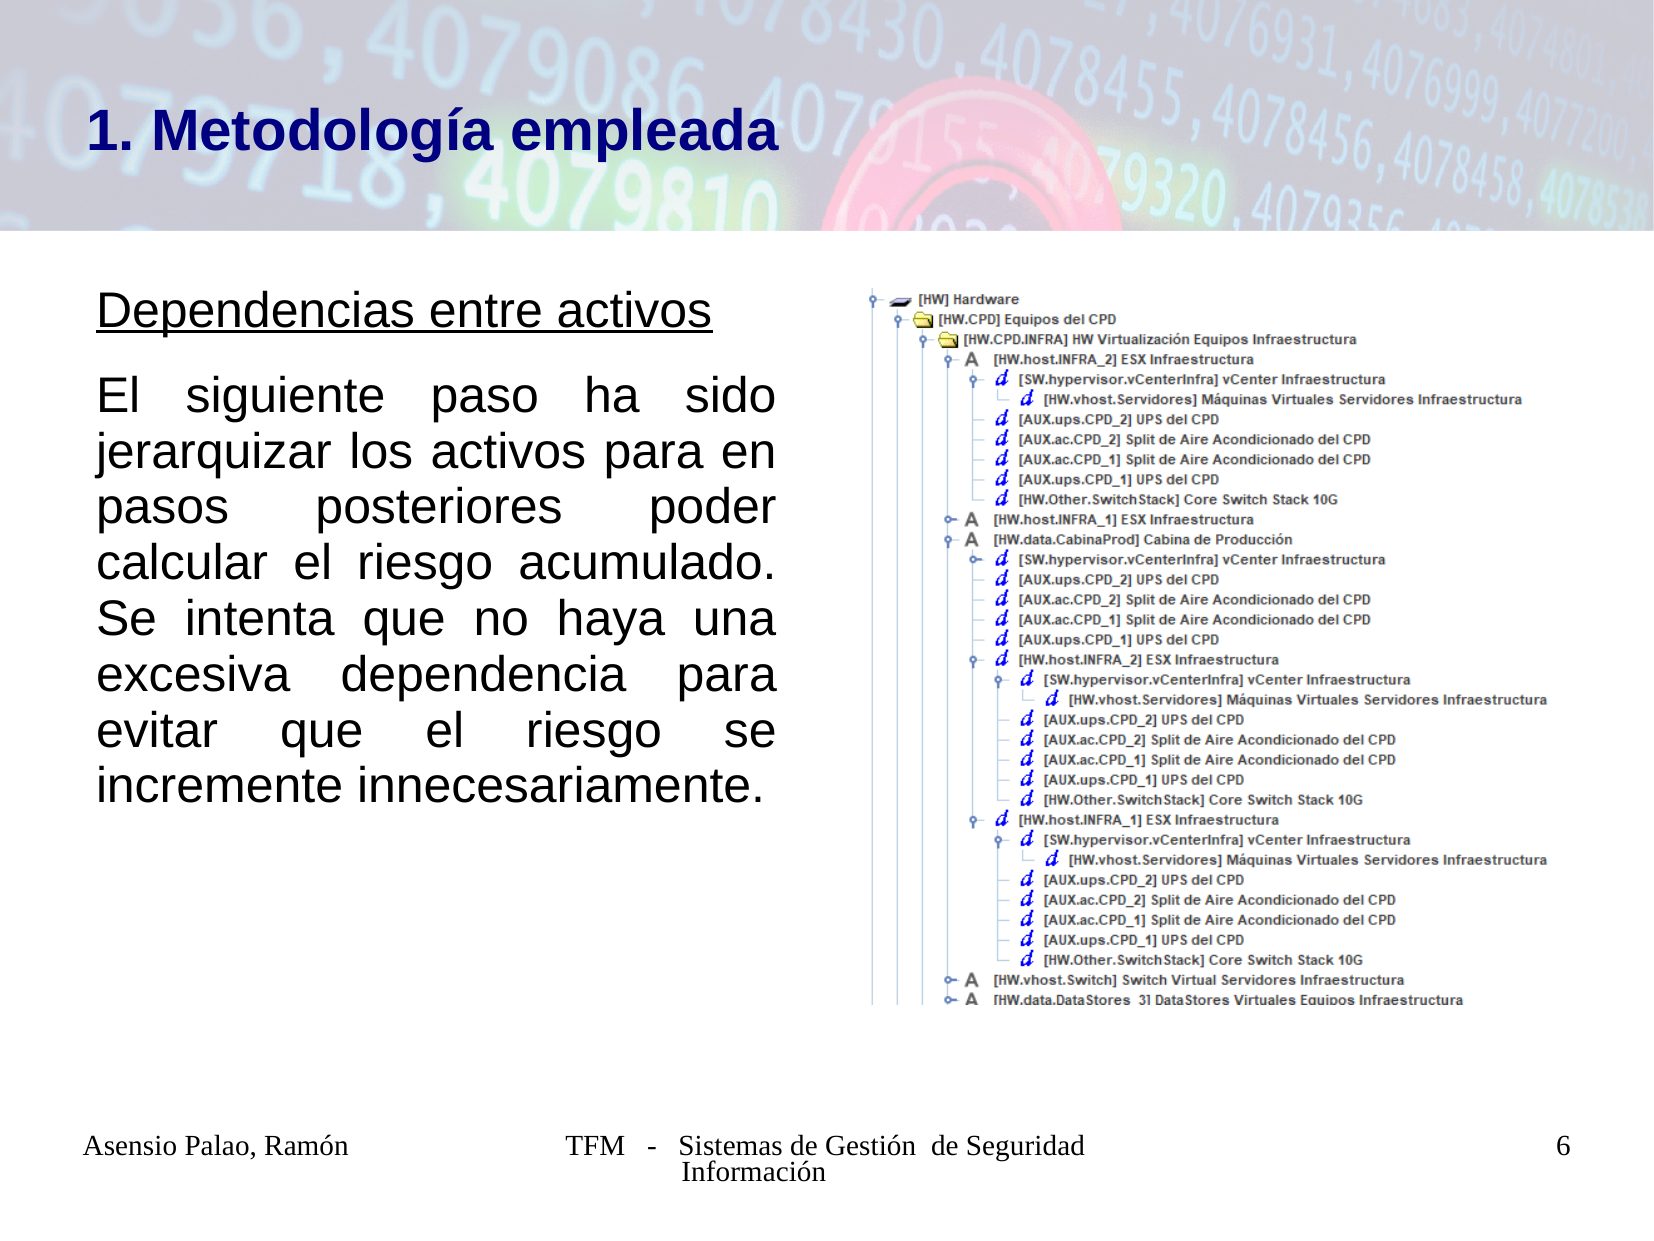

1. Metodología empleada
#
Dependencias entre activos
El siguiente paso ha sido jerarquizar los activos para en pasos posteriores poder calcular el riesgo acumulado. Se intenta que no haya una excesiva dependencia para evitar que el riesgo se incremente innecesariamente.
Asensio Palao, Ramón
TFM - Sistemas de Gestión de Seguridad Información
6